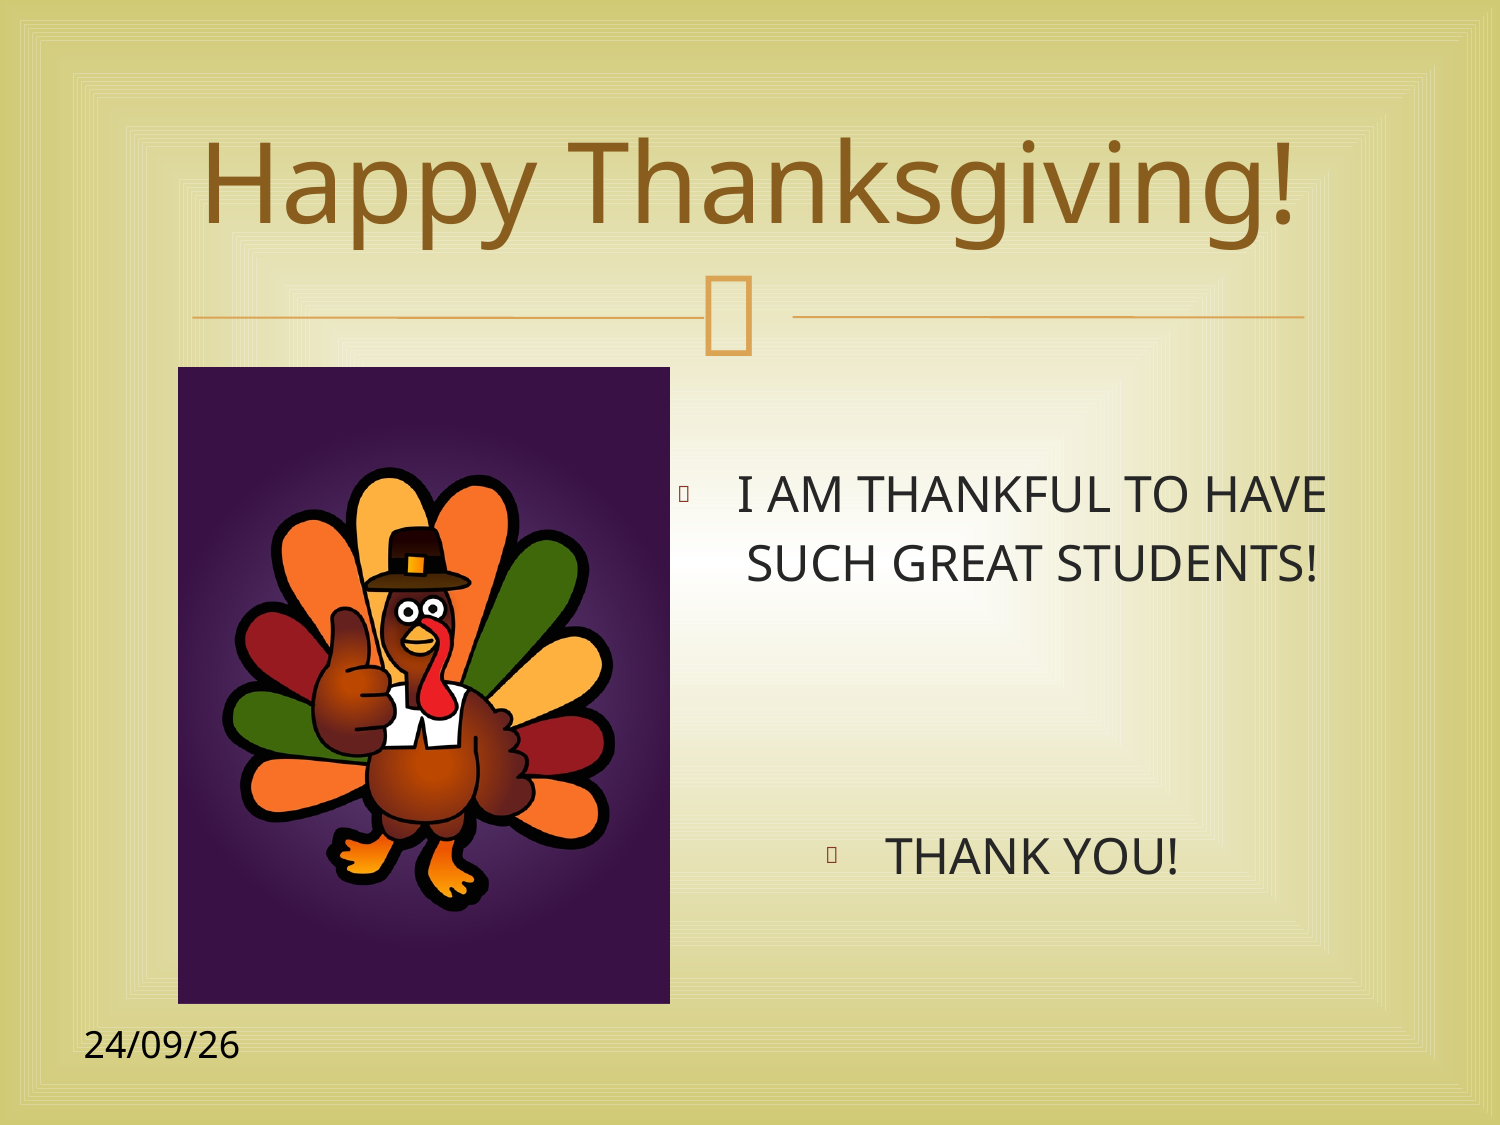

# Happy Thanksgiving!
I AM THANKFUL TO HAVE SUCH GREAT STUDENTS!
THANK YOU!